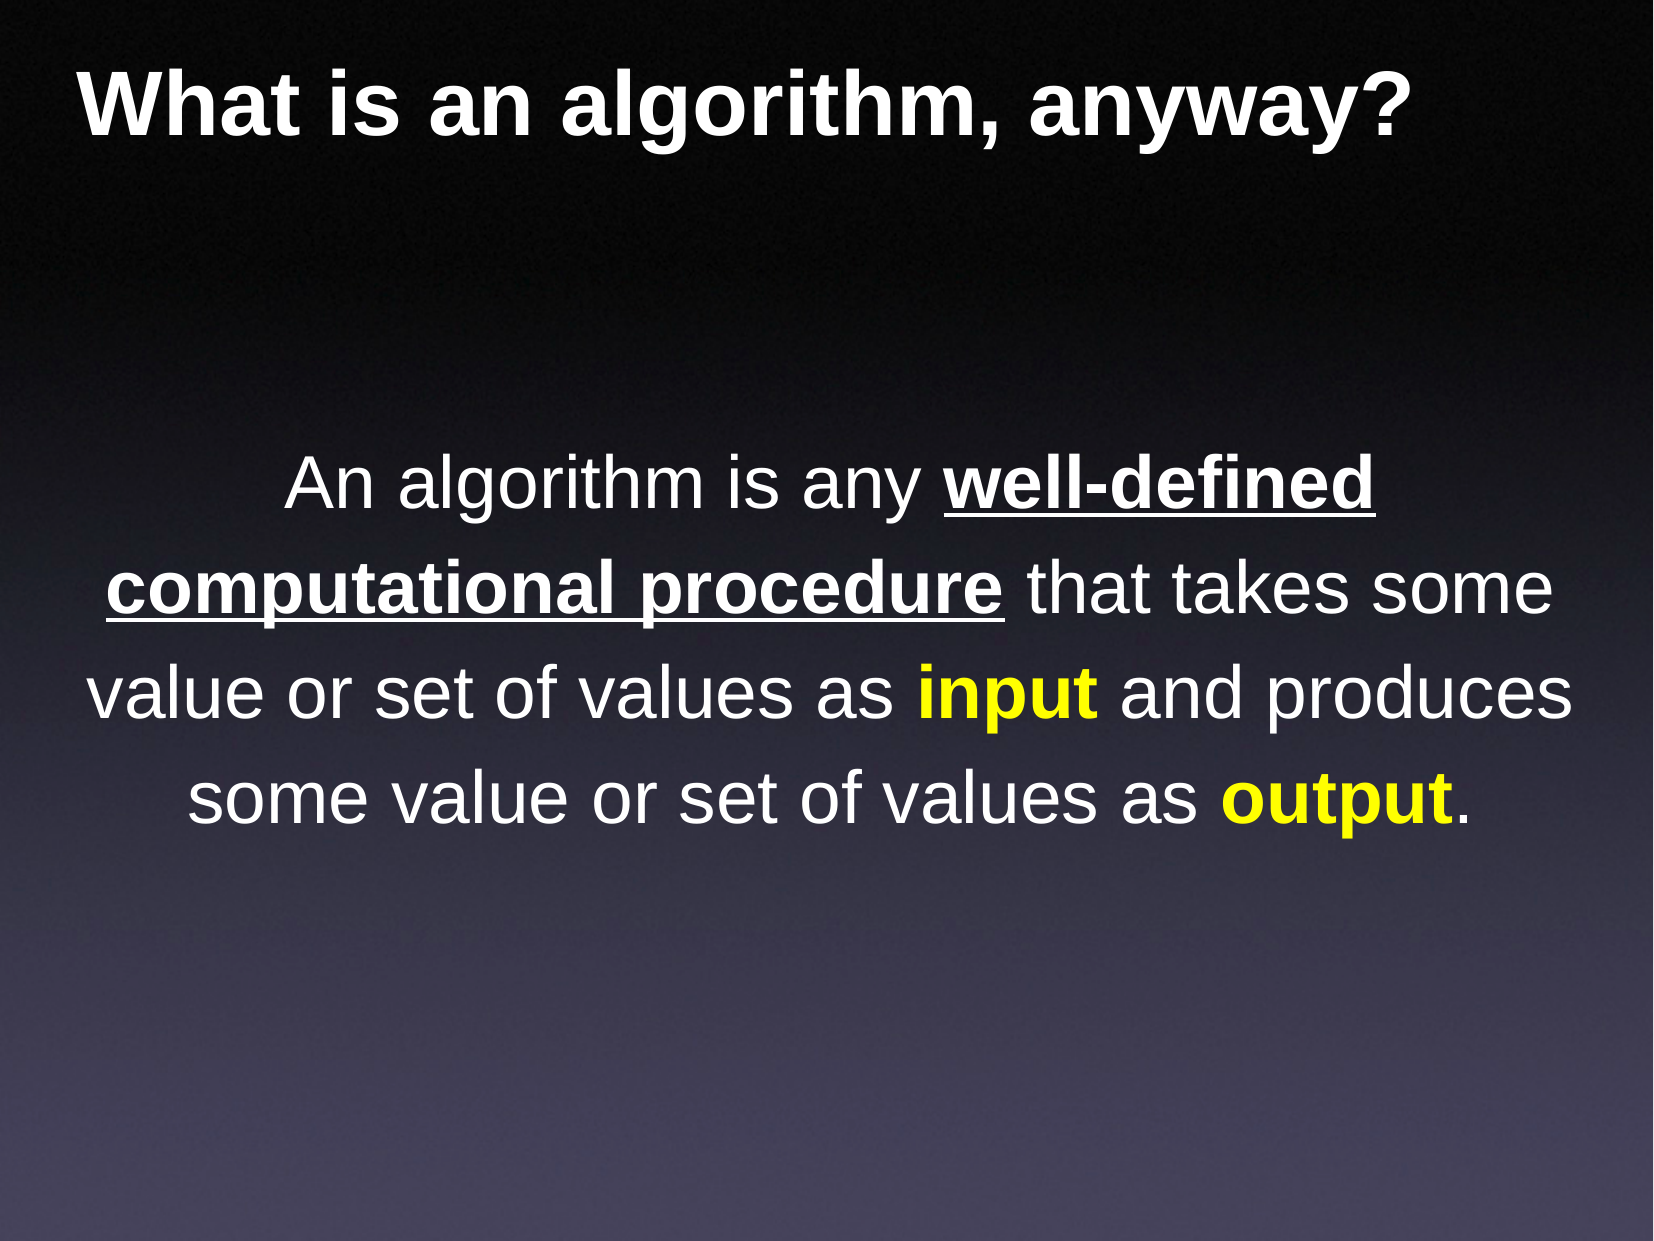

# What is an algorithm, anyway?
An algorithm is any well-defined computational procedure that takes some value or set of values as input and produces some value or set of values as output.